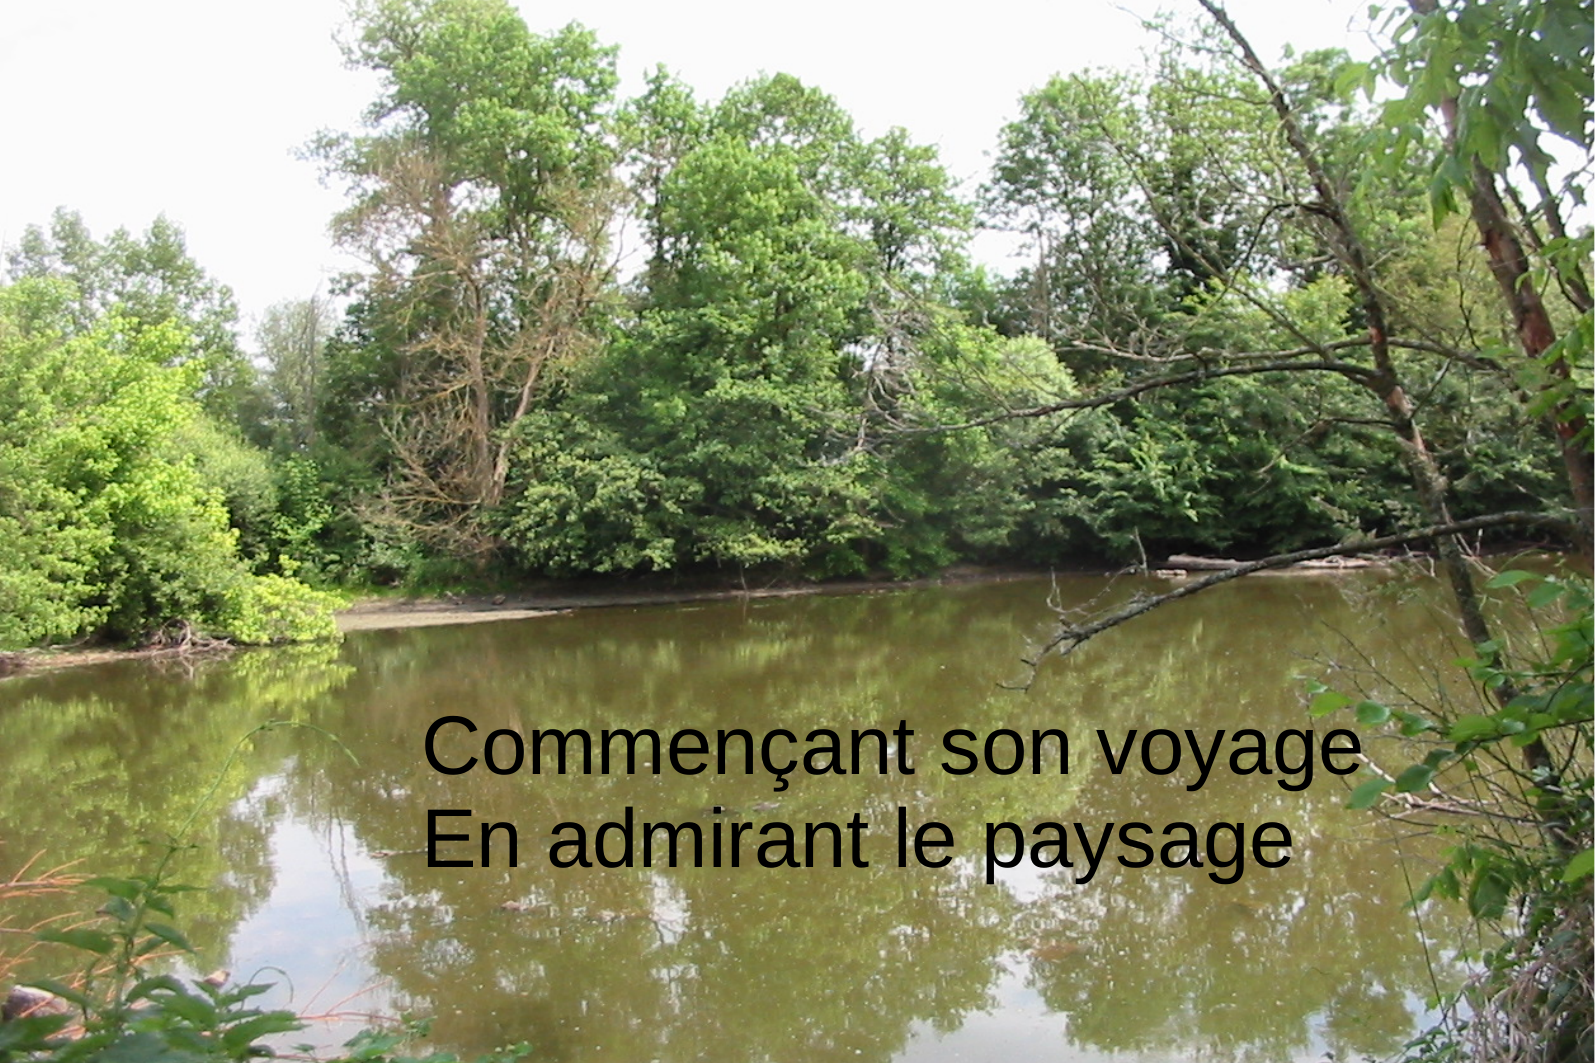

#
Commençant son voyage
En admirant le paysage